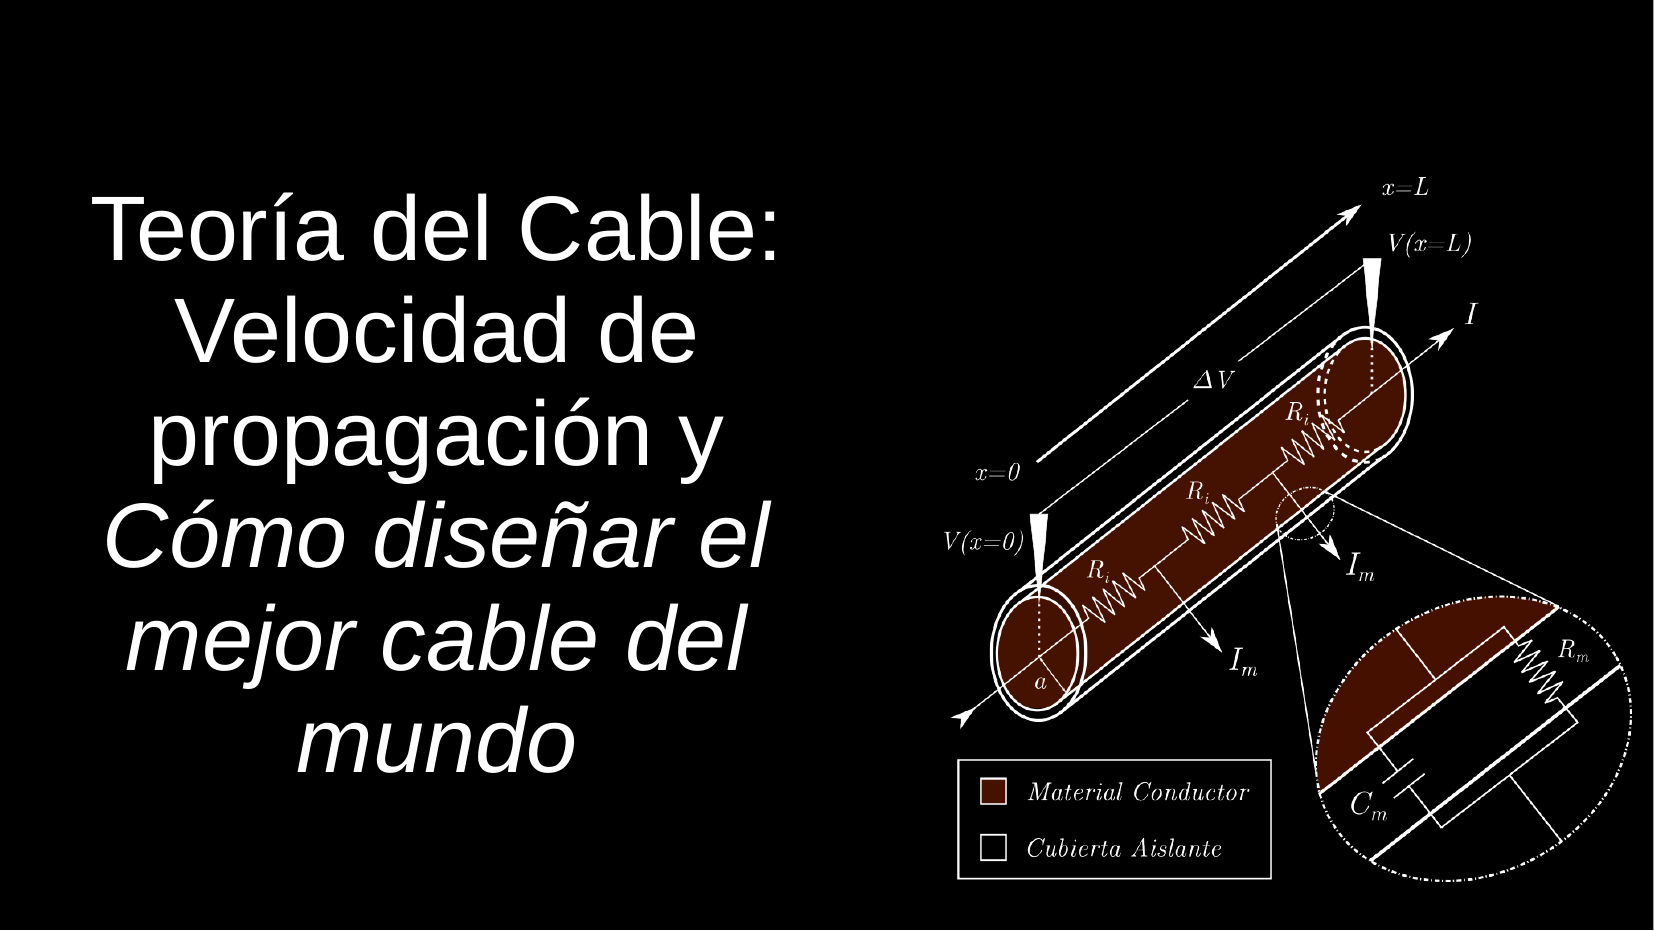

# Teoría del Cable: Velocidad de propagación y Cómo diseñar el mejor cable del mundo